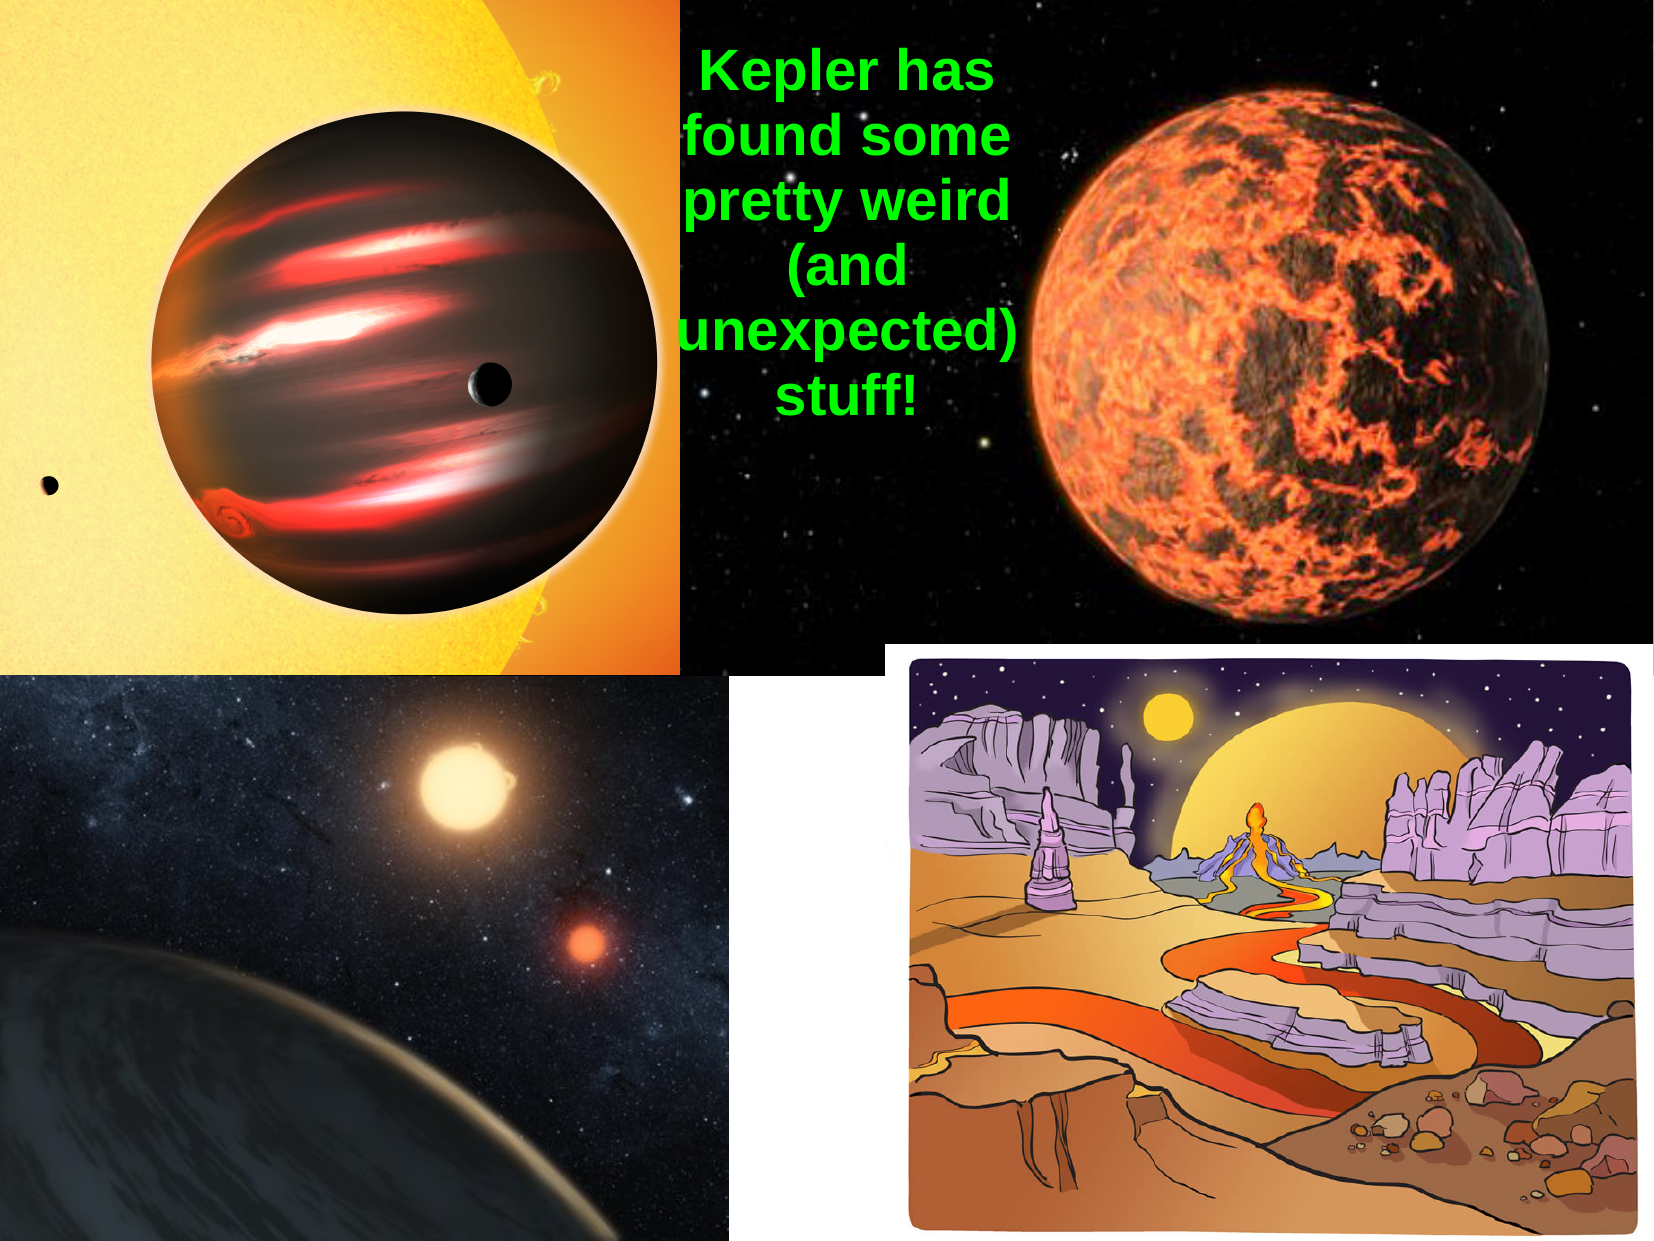

Kepler has found some pretty weird (and unexpected) stuff!